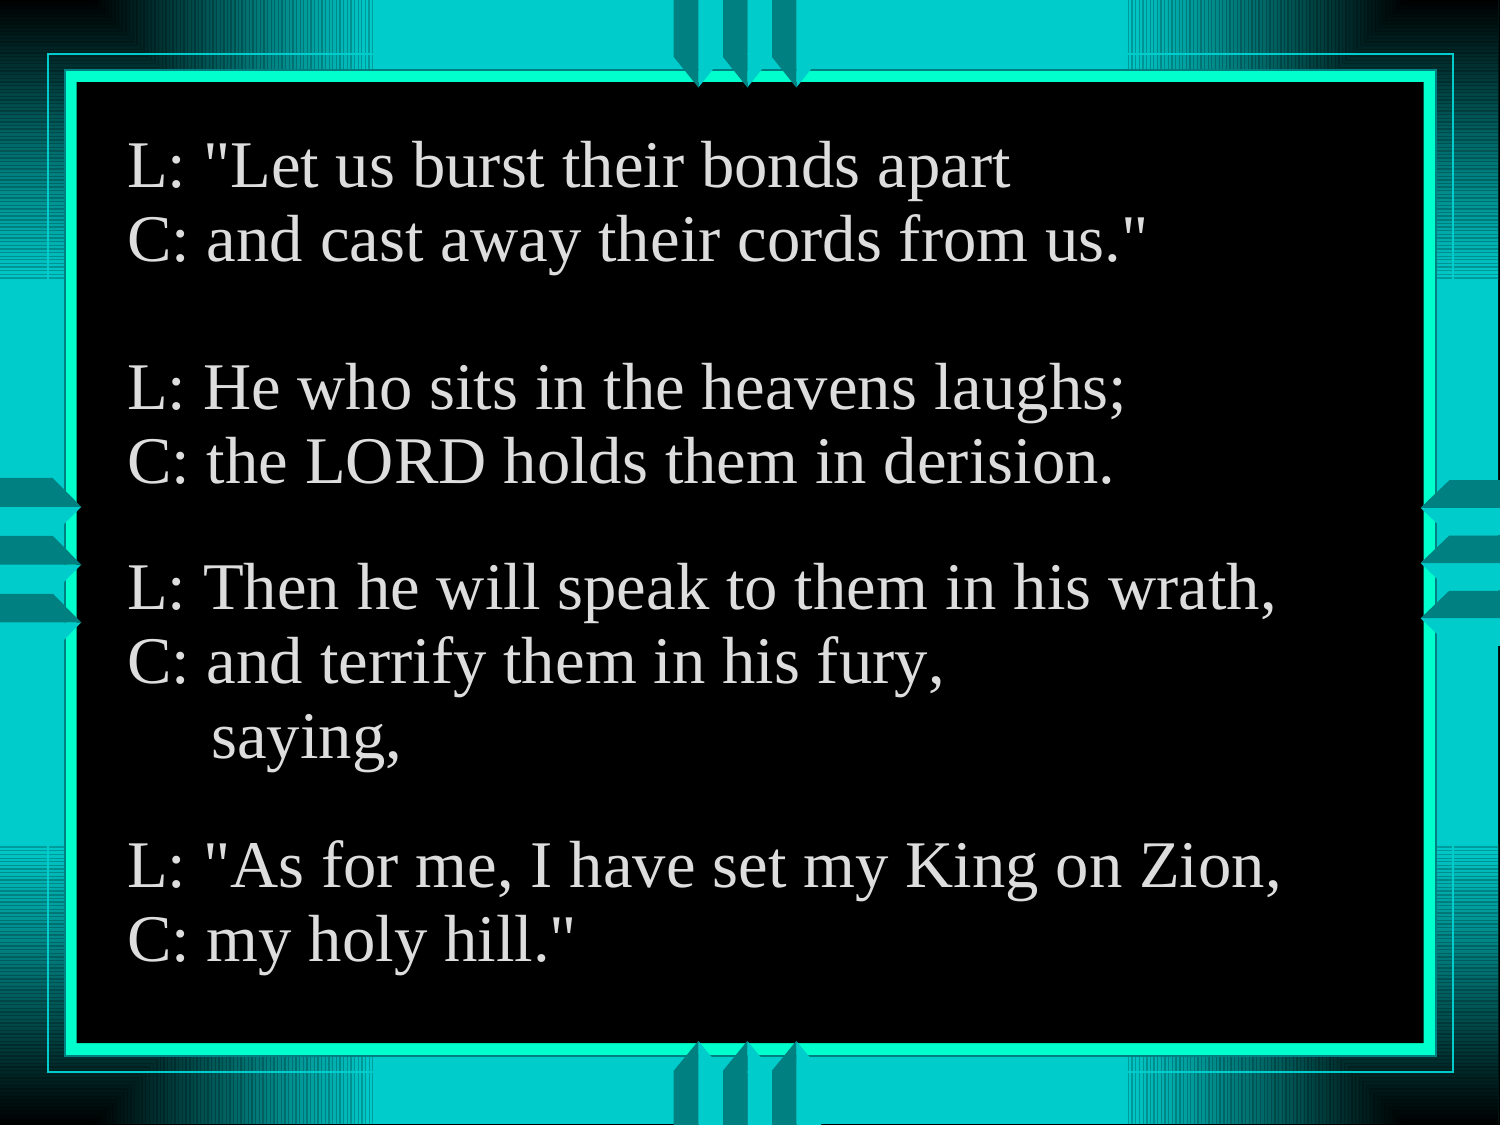

L: "Let us burst their bonds apart
C: and cast away their cords from us."
L: He who sits in the heavens laughs;
C: the LORD holds them in derision.
L: Then he will speak to them in his wrath,
C: and terrify them in his fury,
 saying,
L: "As for me, I have set my King on Zion,
C: my holy hill."